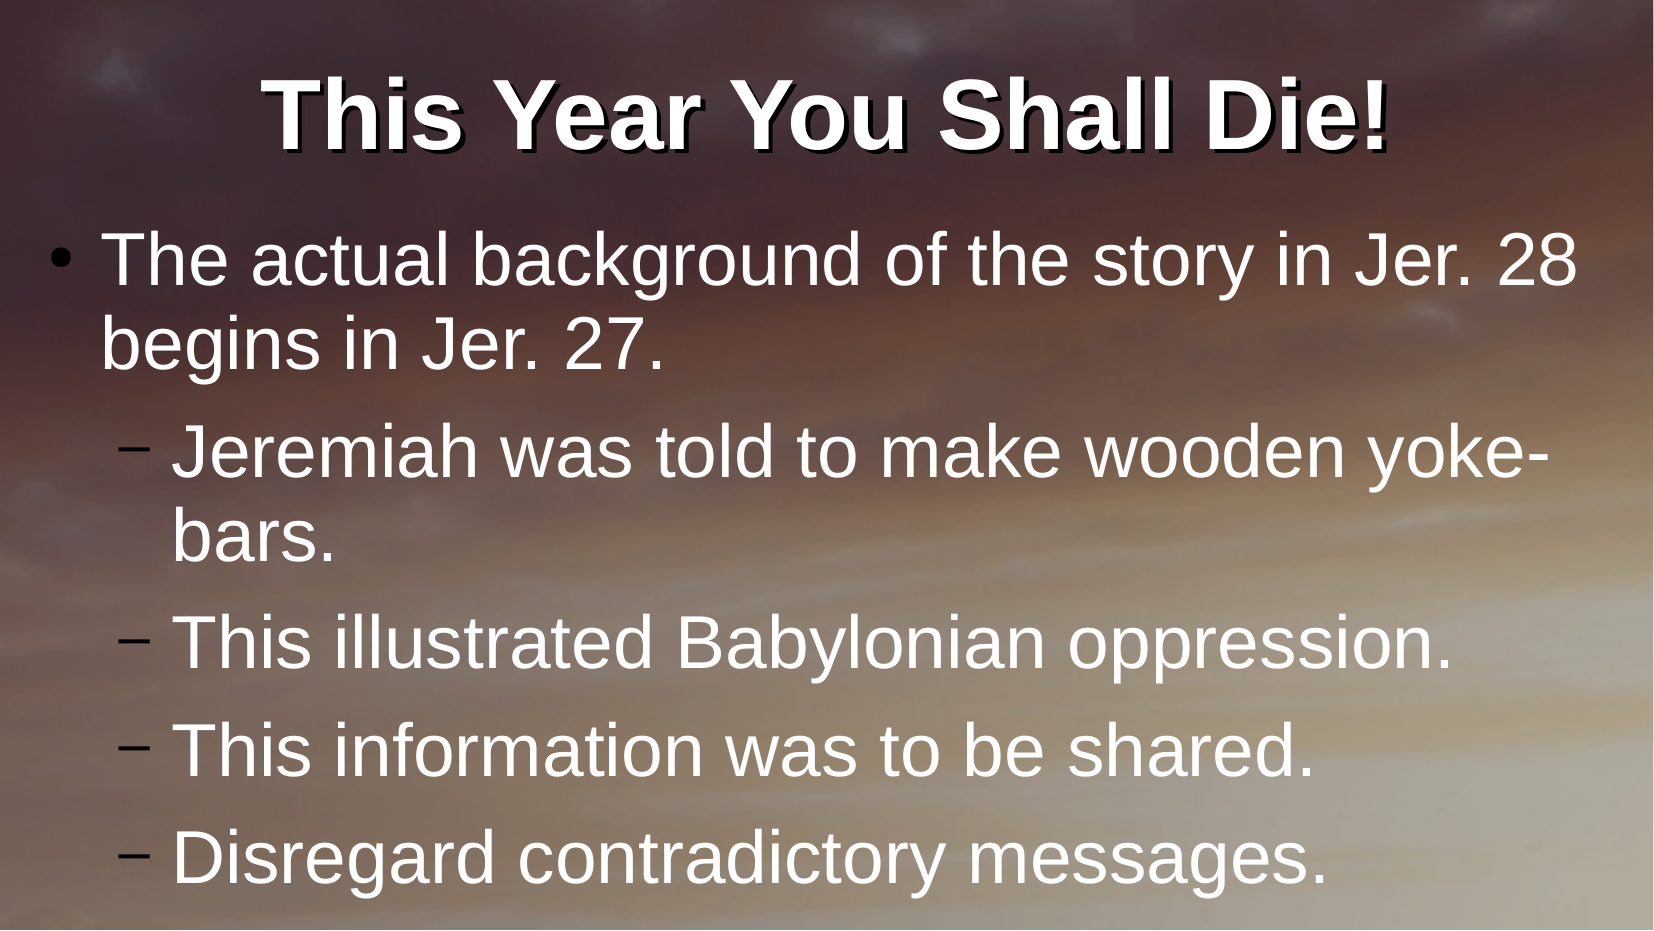

# This Year You Shall Die!
The actual background of the story in Jer. 28 begins in Jer. 27.
Jeremiah was told to make wooden yoke-bars.
This illustrated Babylonian oppression.
This information was to be shared.
Disregard contradictory messages.